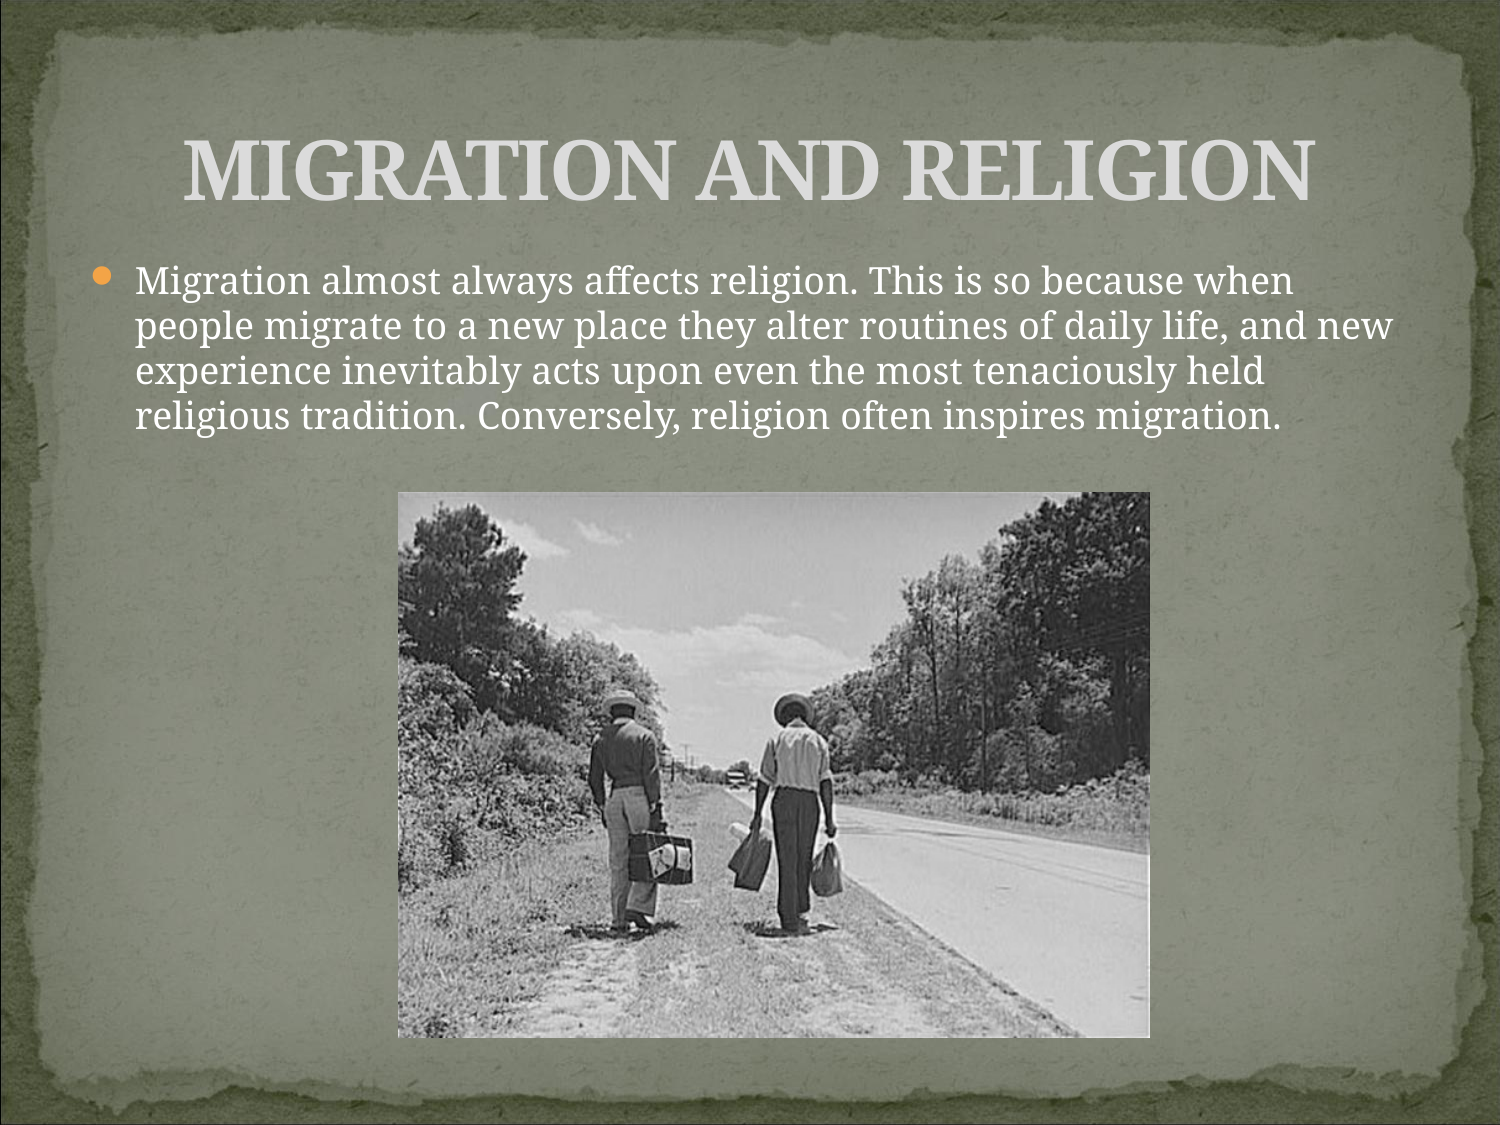

MIGRATION AND RELIGION
# Migration almost always affects religion. This is so because when people migrate to a new place they alter routines of daily life, and new experience inevitably acts upon even the most tenaciously held religious tradition. Conversely, religion often inspires migration.